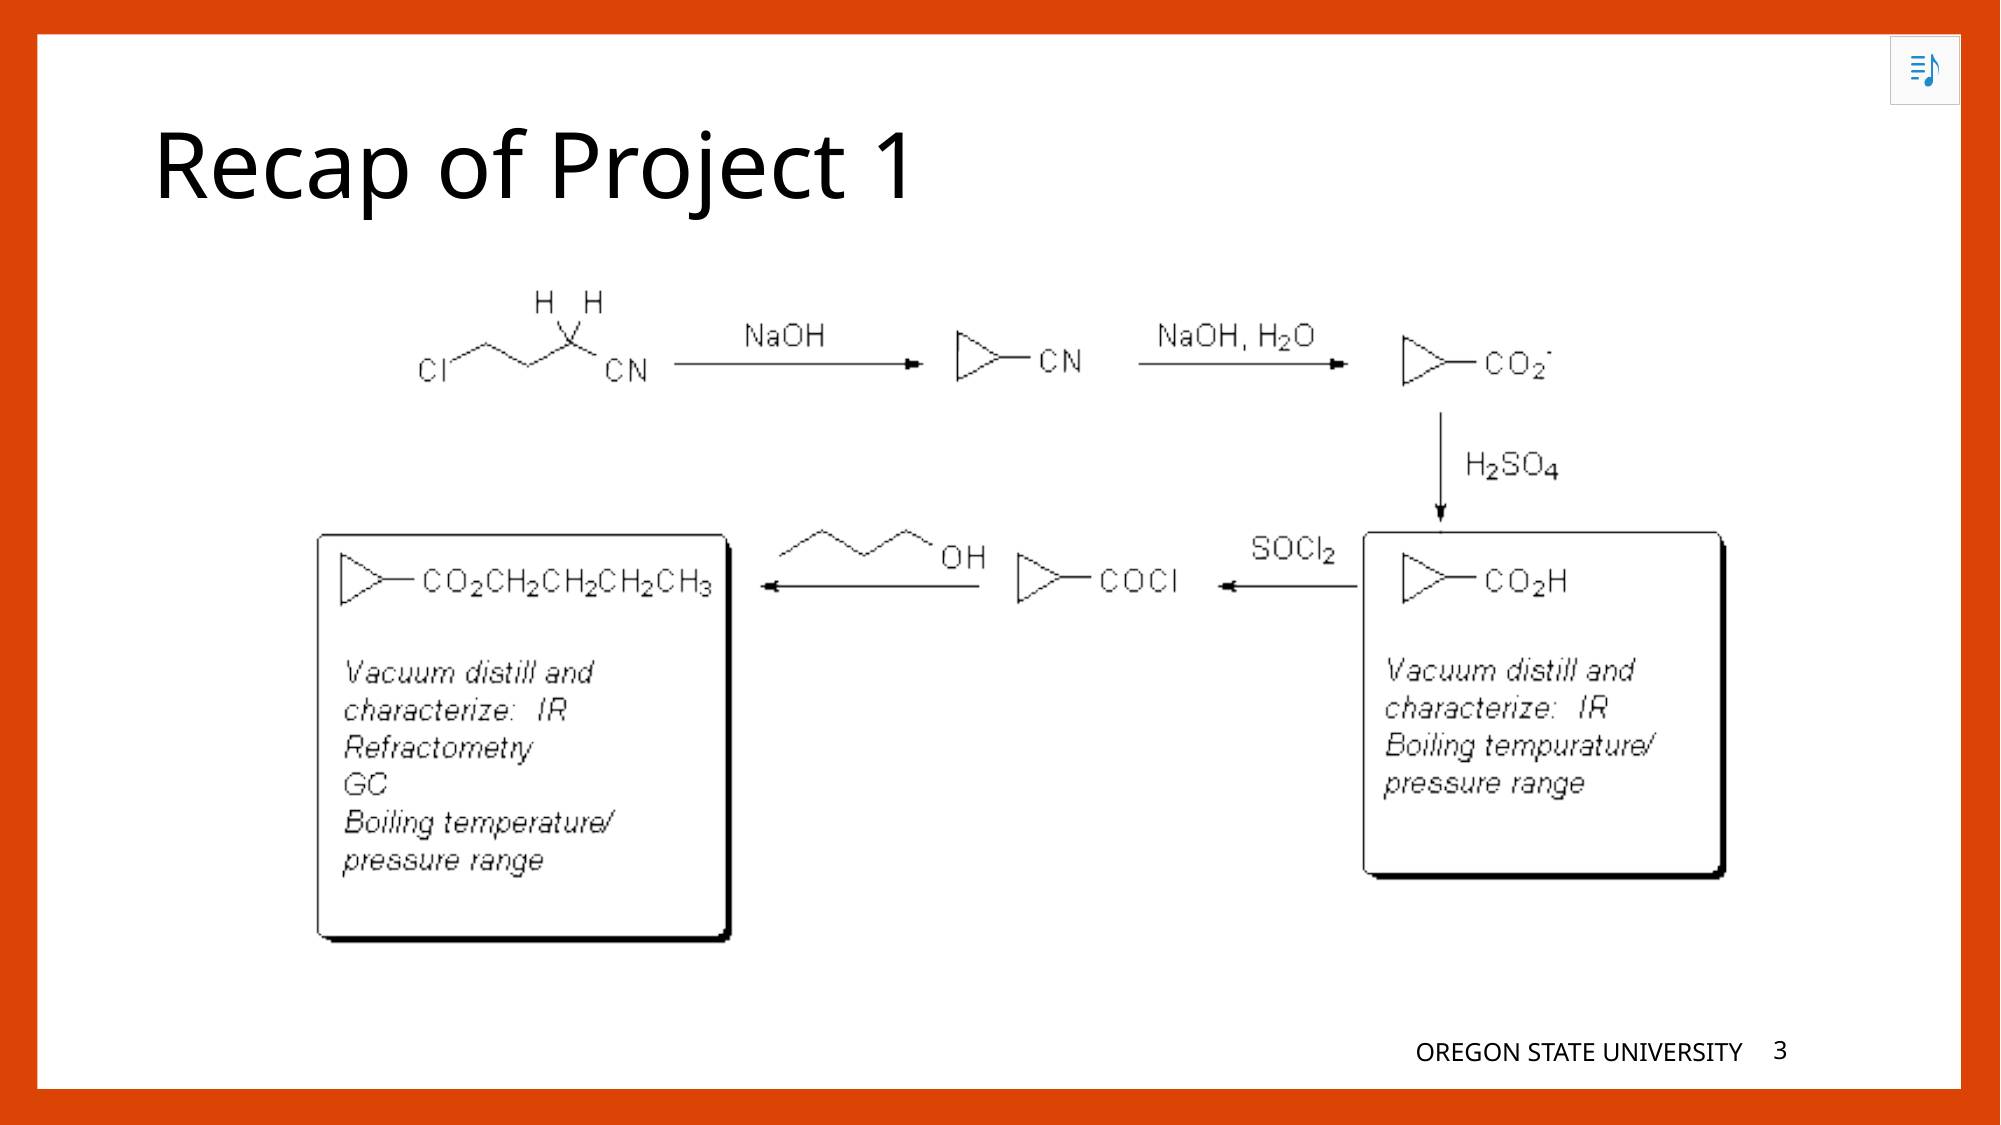

# Recap of Project 1
OREGON STATE UNIVERSITY